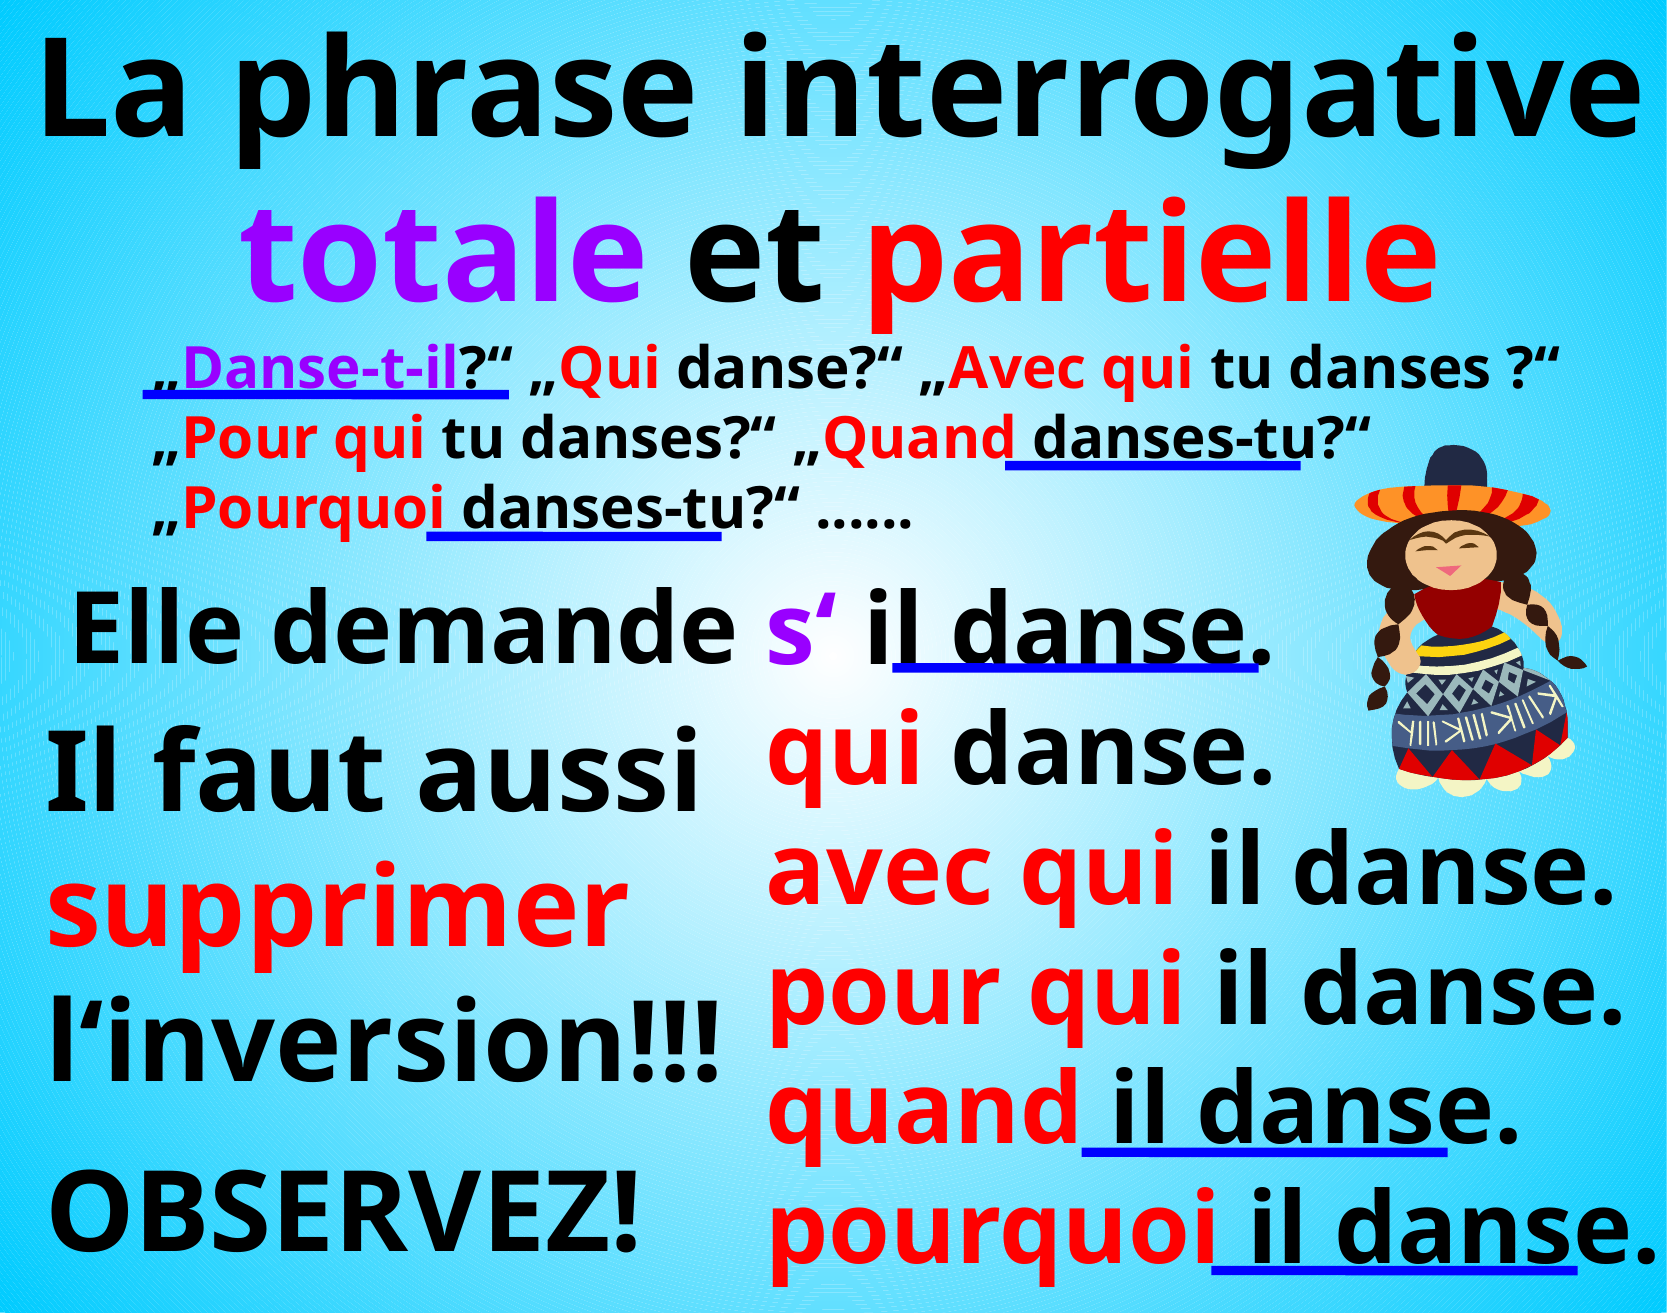

La phrase interrogative
totale et partielle
„Danse-t-il?“ „Qui danse?“ „Avec qui tu danses ?“ „Pour qui tu danses?“ „Quand danses-tu?“
„Pourquoi danses-tu?“ ......
Elle demande
s‘ il danse.
qui danse.
avec qui il danse.
pour qui il danse.
quand il danse.
pourquoi il danse.
Il faut aussi
supprimer
l‘inversion!!!
OBSERVEZ!